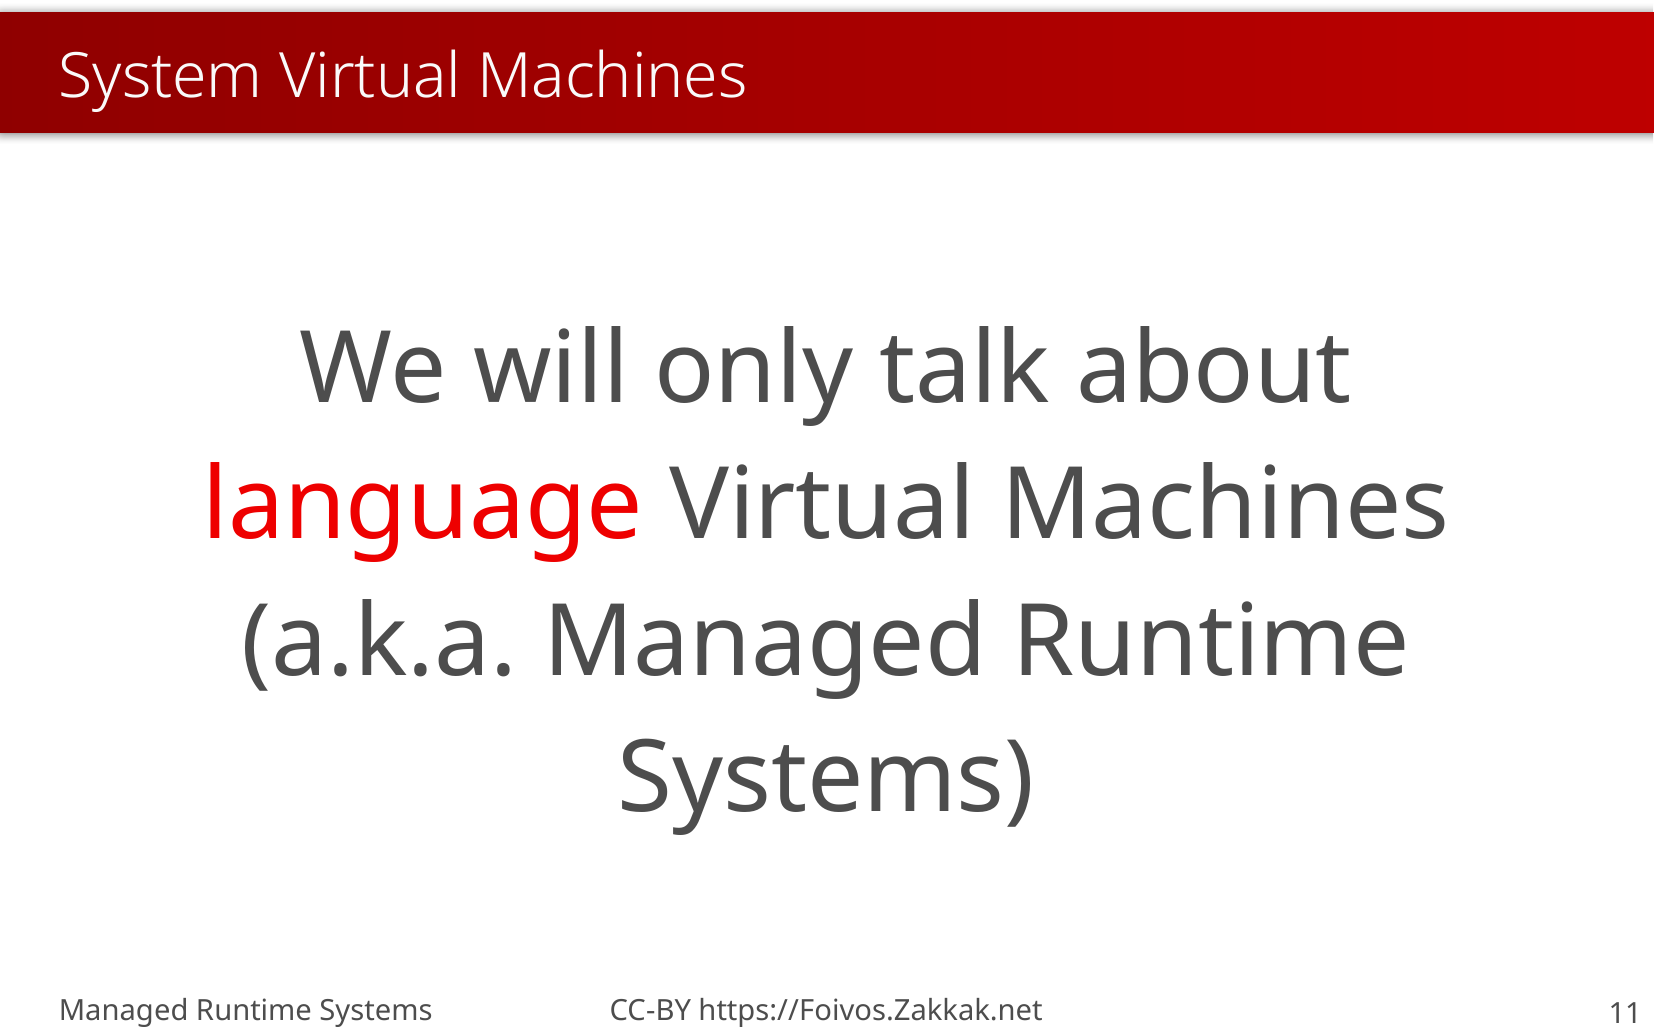

# System Virtual Machines
We will only talk about
language Virtual Machines
(a.k.a. Managed Runtime Systems)
Managed Runtime Systems
CC-BY https://Foivos.Zakkak.net
11